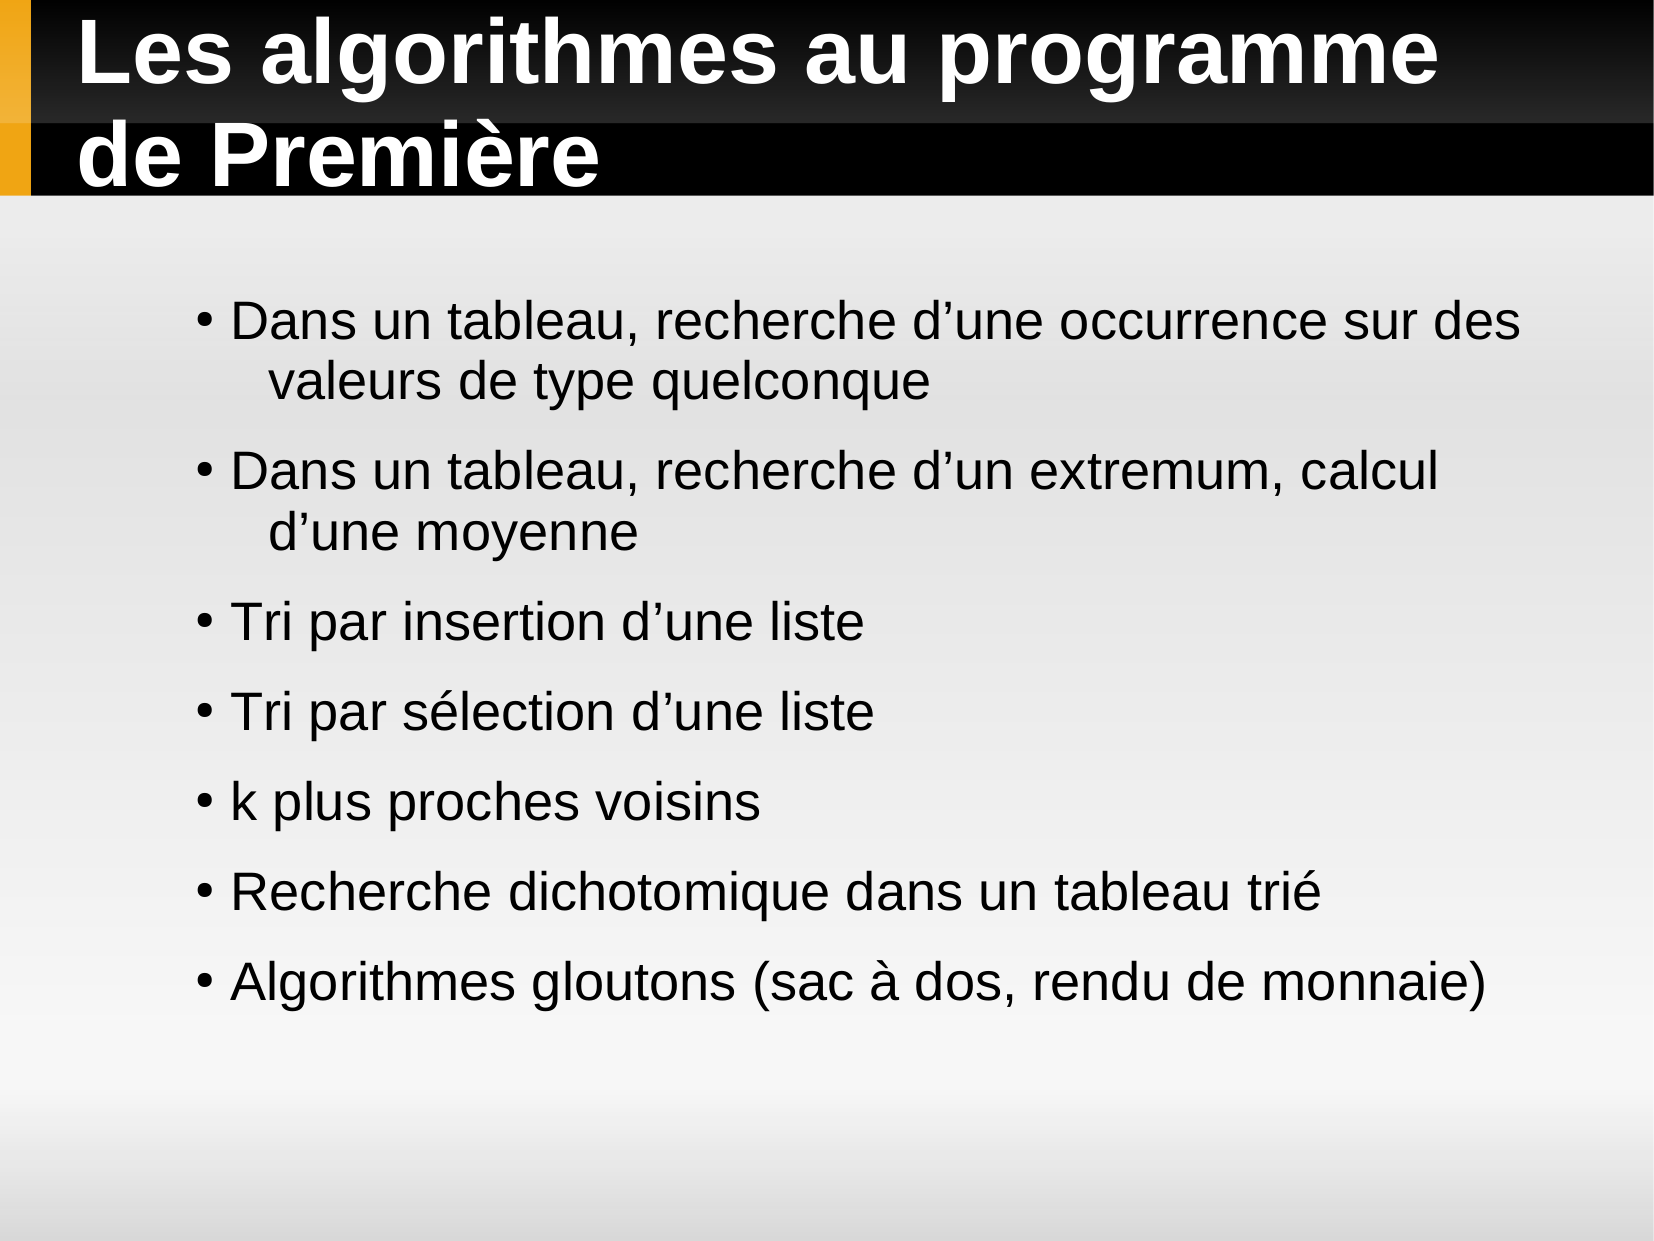

# Les algorithmes au programme de Première
Dans un tableau, recherche d’une occurrence sur des valeurs de type quelconque
Dans un tableau, recherche d’un extremum, calcul d’une moyenne
Tri par insertion d’une liste
Tri par sélection d’une liste
k plus proches voisins
Recherche dichotomique dans un tableau trié
Algorithmes gloutons (sac à dos, rendu de monnaie)